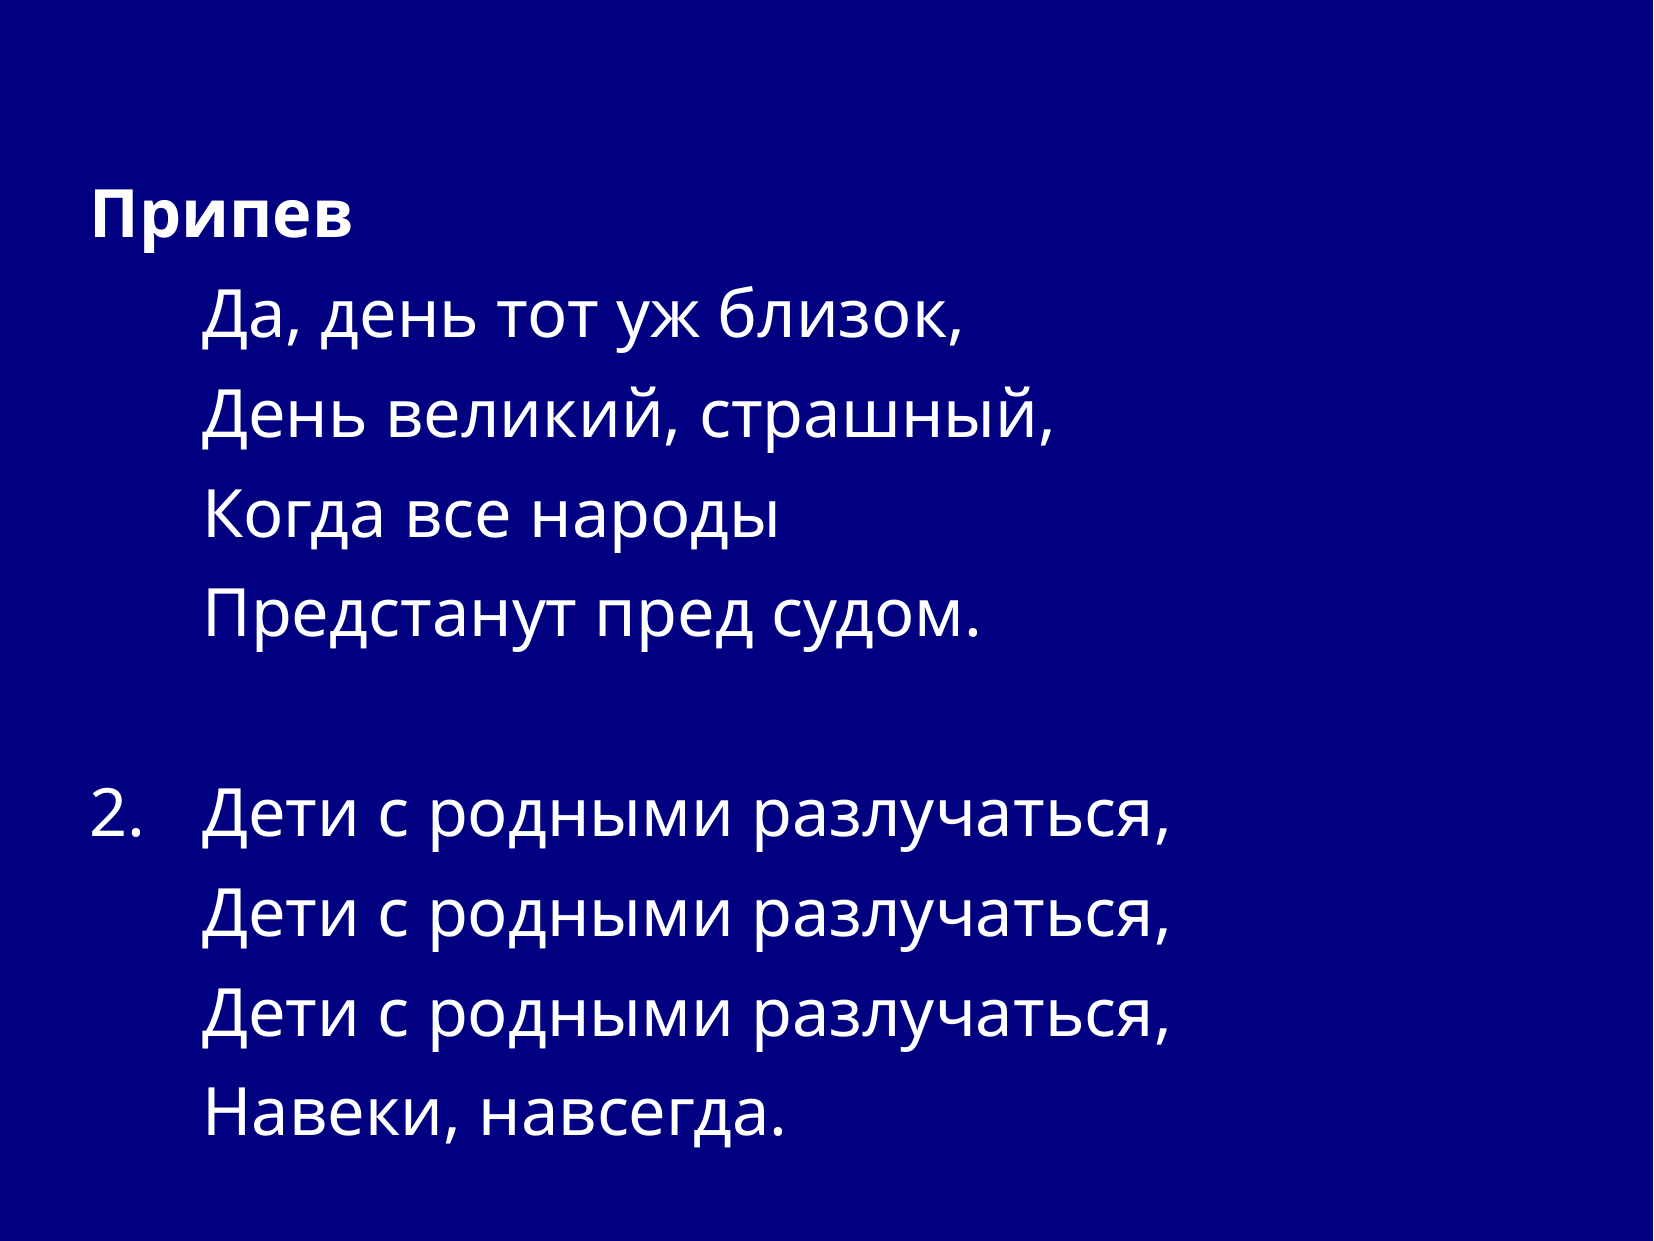

Припев
	Да, день тот уж близок,
	День великий, страшный,
	Когда все народы
	Предстанут пред судом.
2.	Дети с родными разлучаться,
	Дети с родными разлучаться,
	Дети с родными разлучаться,
	Навеки, навсегда.